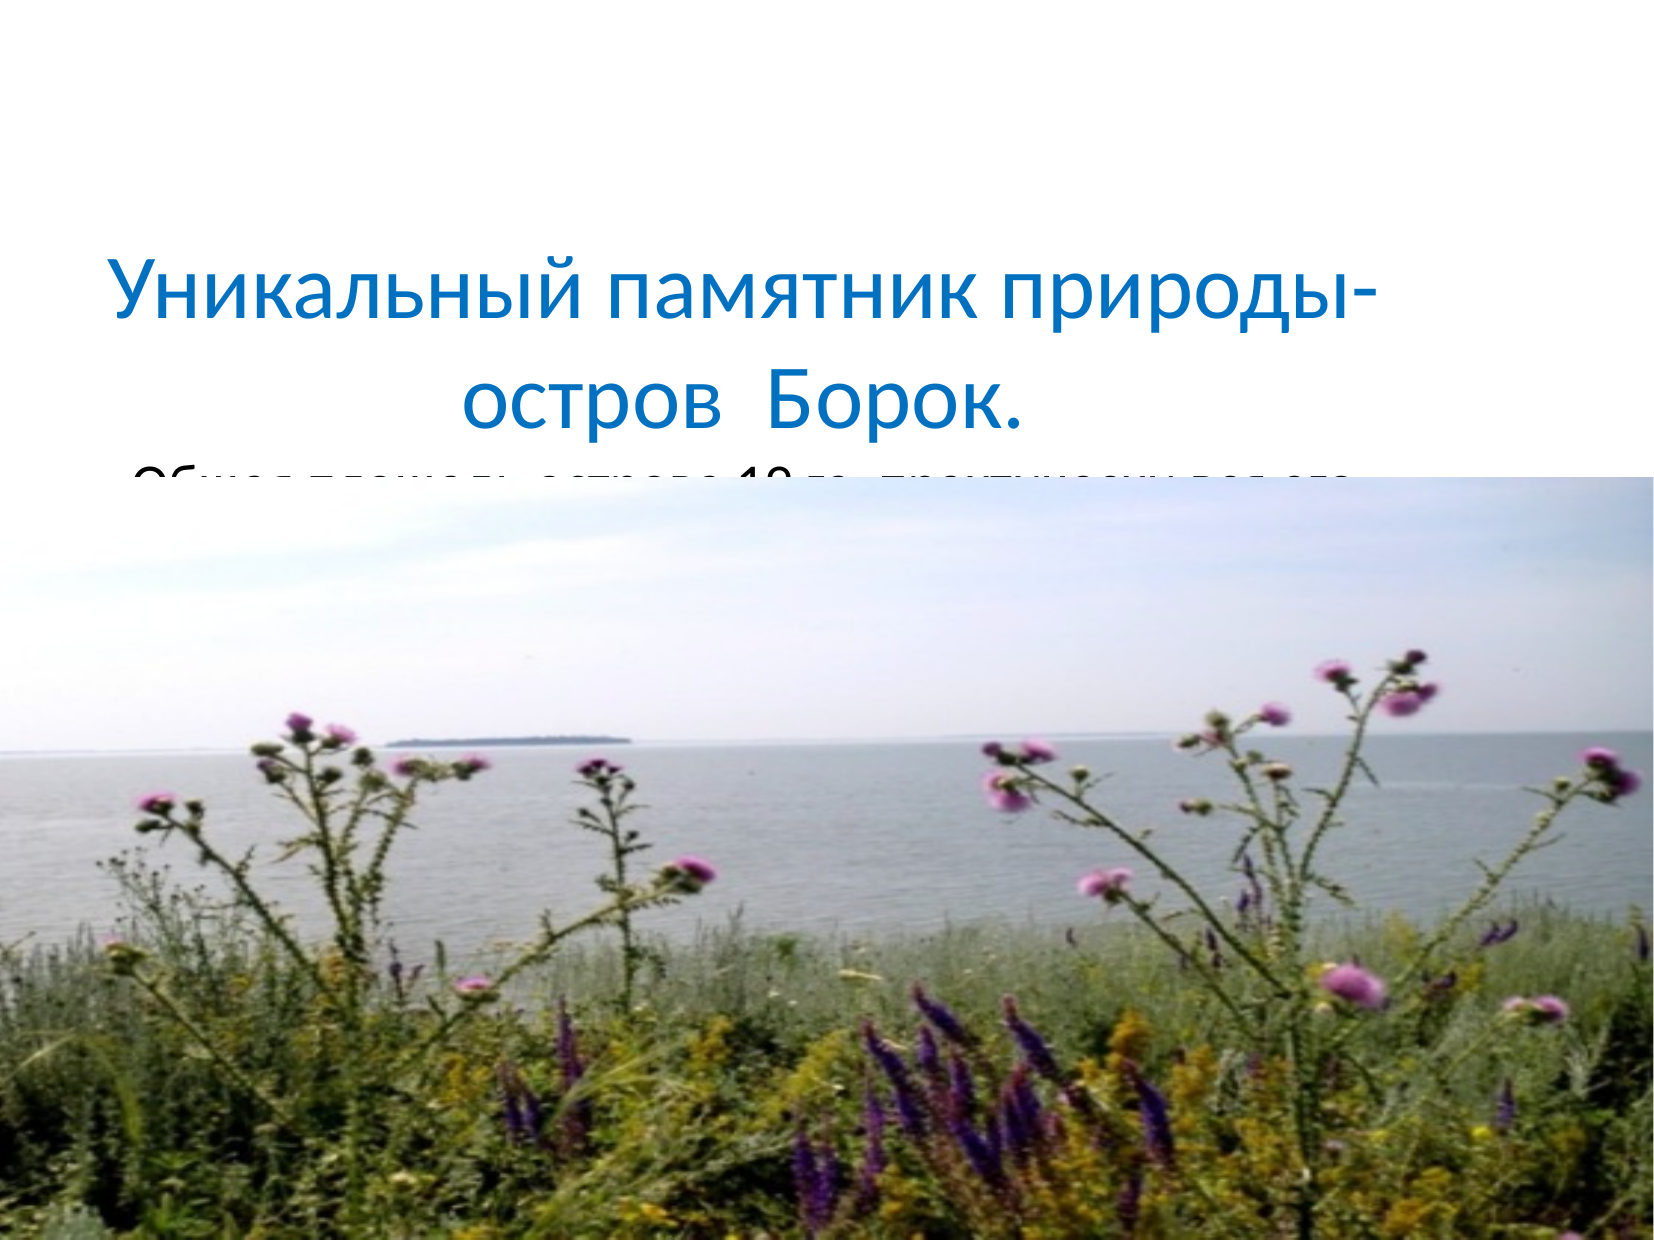

# Уникальный памятник природы- остров Борок. Общая площадь острова 19 га, практически вся его территория покрыта лесом.